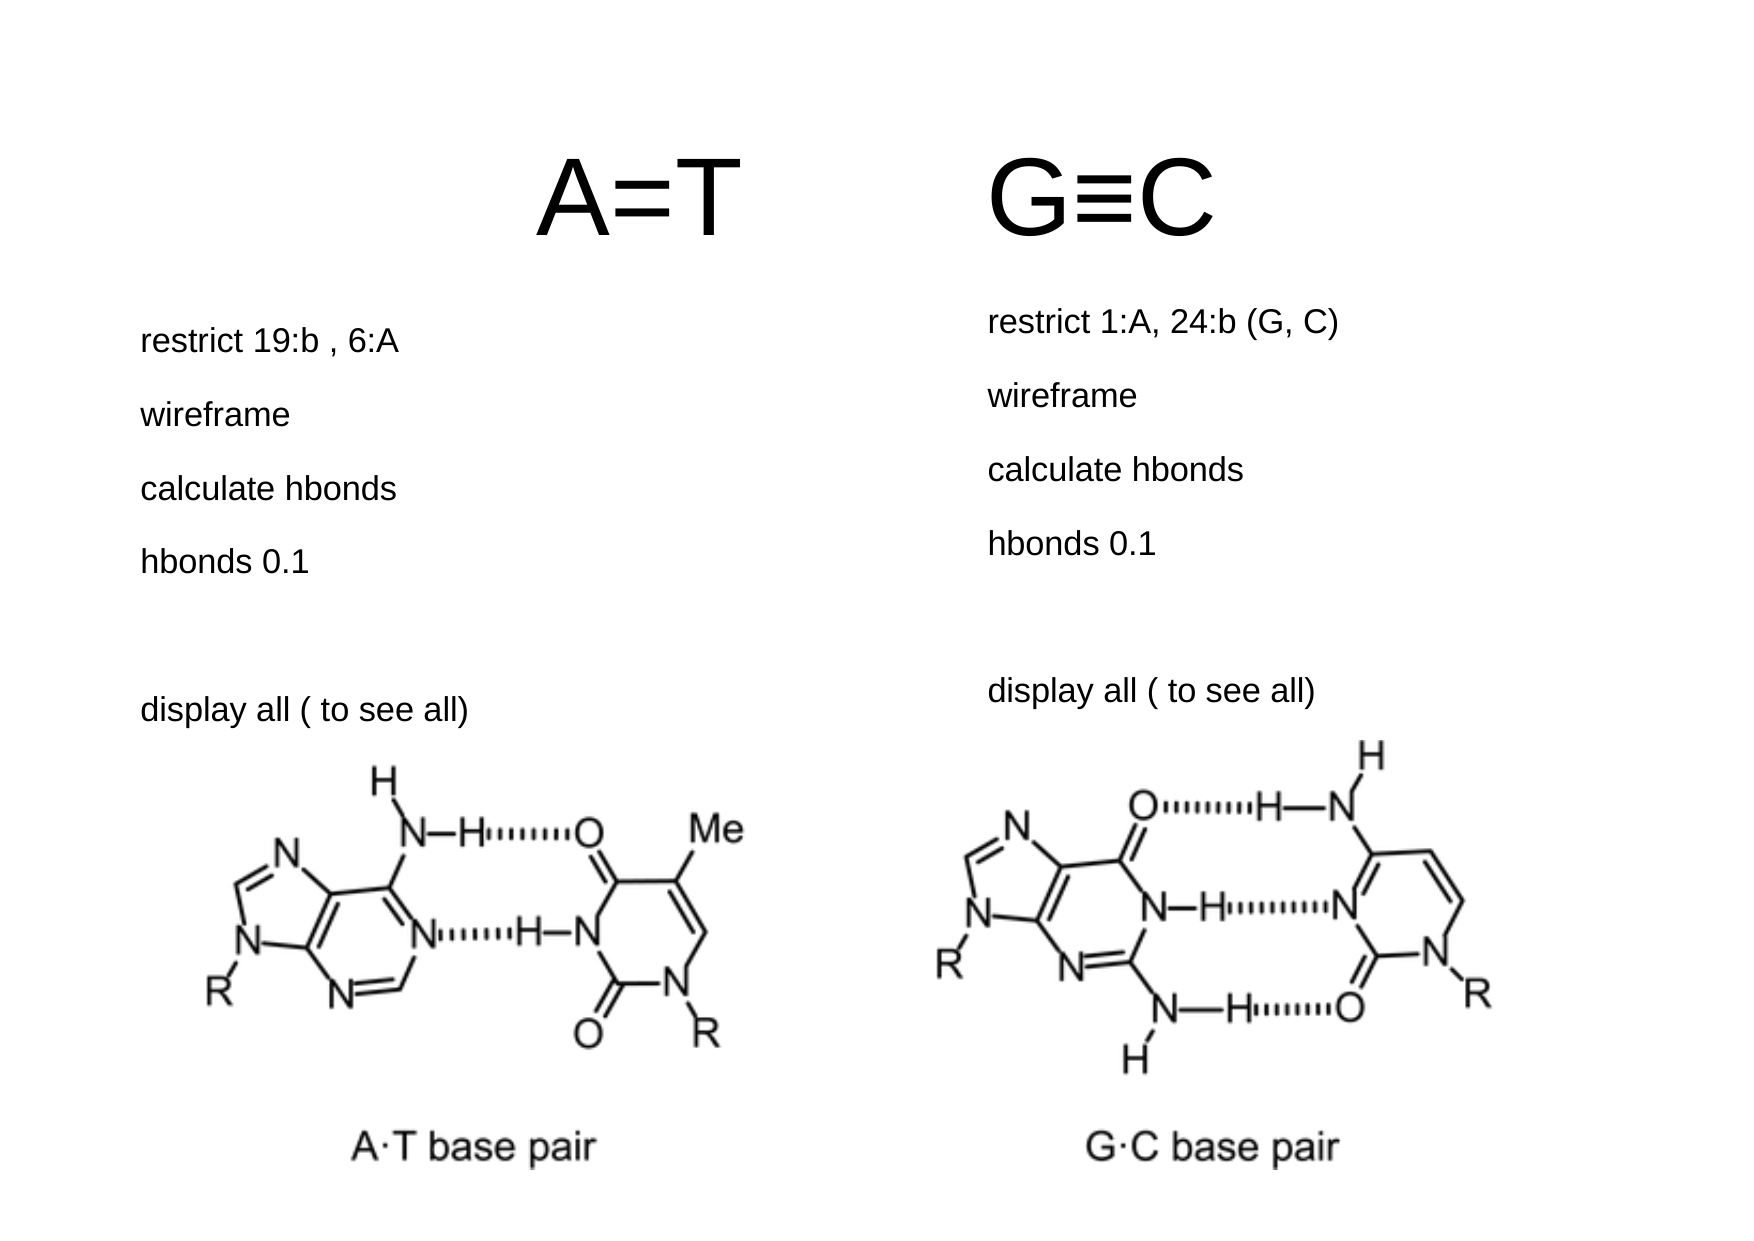

# A=T				G≡C
restrict 1:A, 24:b (G, C)
wireframe
calculate hbonds
hbonds 0.1
display all ( to see all)
restrict 19:b , 6:A
wireframe
calculate hbonds
hbonds 0.1
display all ( to see all)